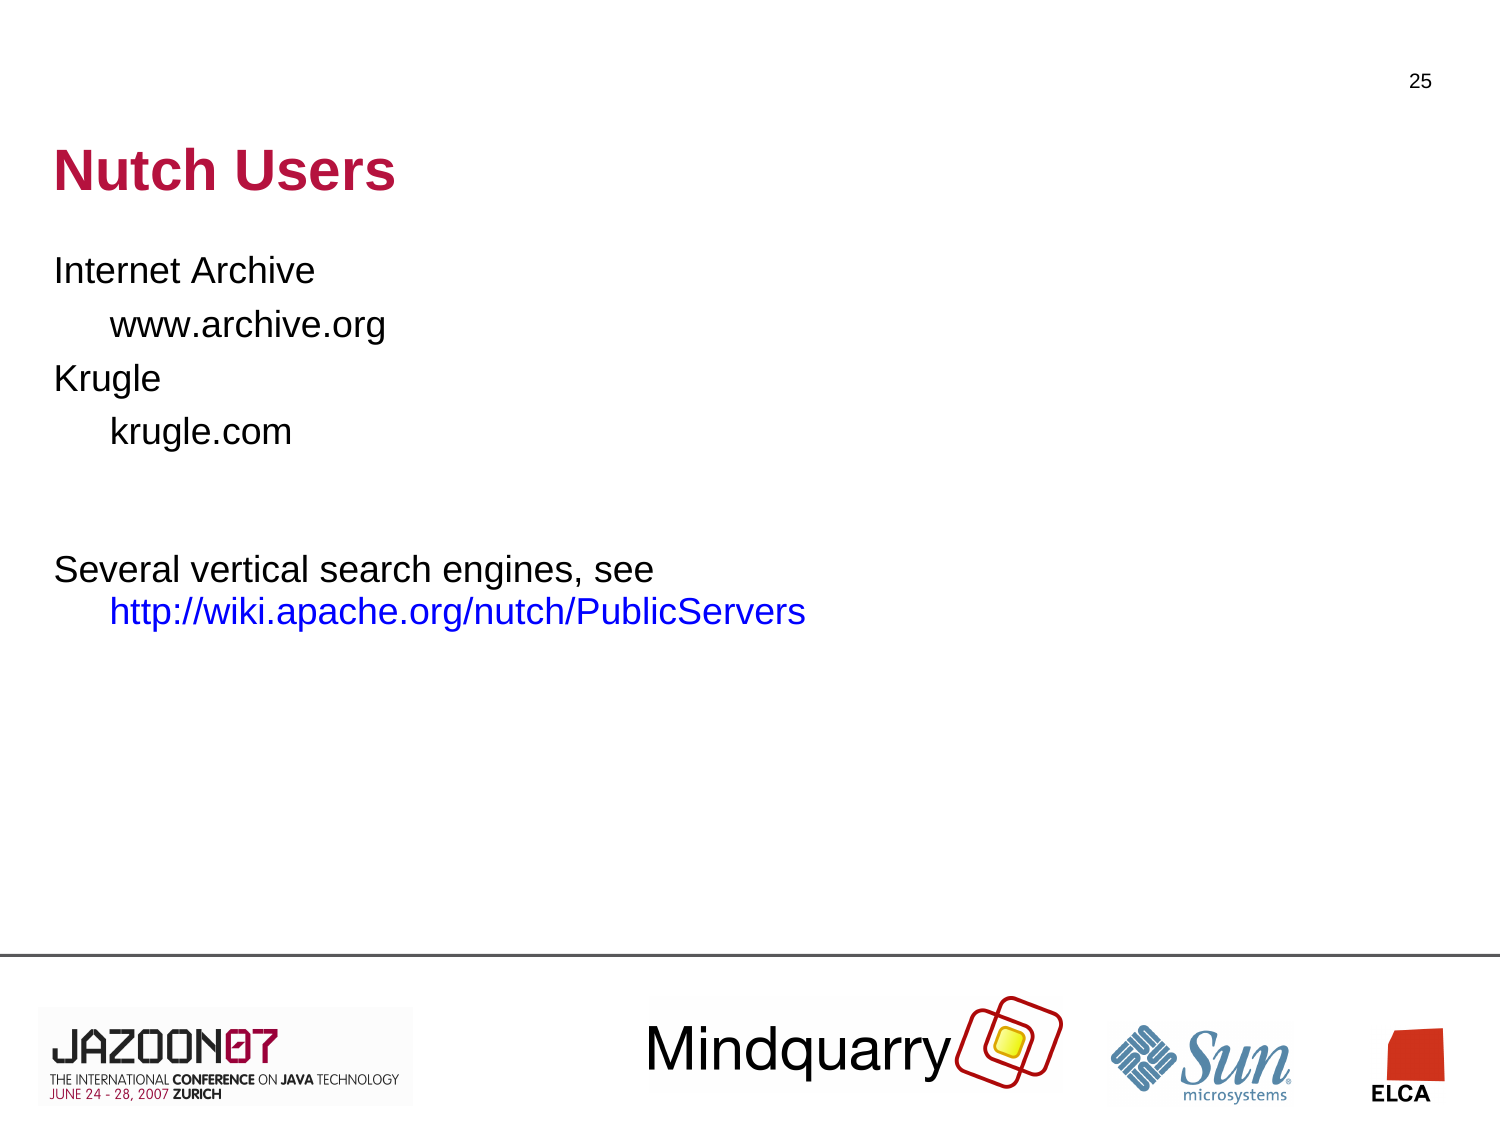

25
# Nutch Users
Internet Archive
www.archive.org
Krugle
krugle.com
Several vertical search engines, see
http://wiki.apache.org/nutch/PublicServers